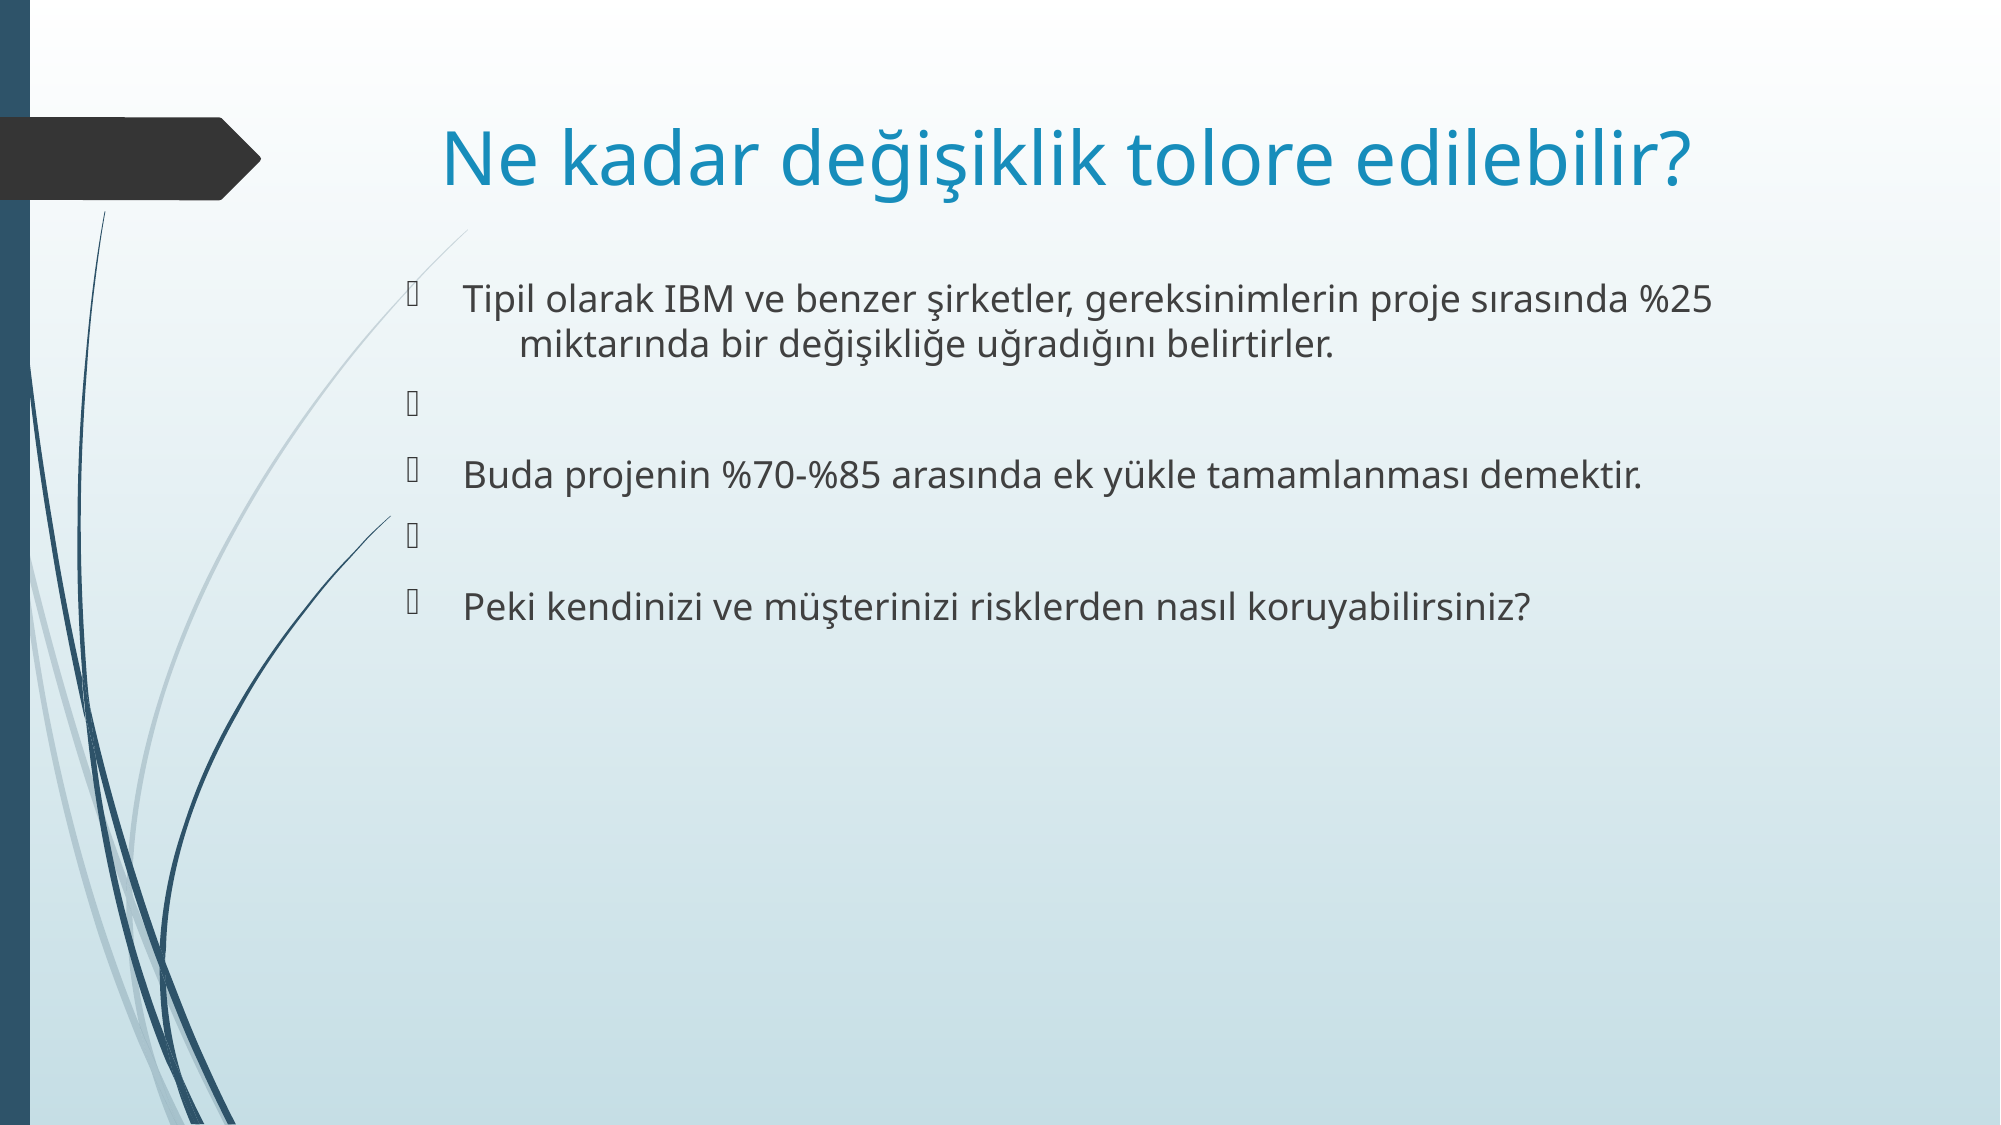

# Ne kadar değişiklik tolore edilebilir?
Tipil olarak IBM ve benzer şirketler, gereksinimlerin proje sırasında %25 miktarında bir değişikliğe uğradığını belirtirler.
Buda projenin %70-%85 arasında ek yükle tamamlanması demektir.
Peki kendinizi ve müşterinizi risklerden nasıl koruyabilirsiniz?